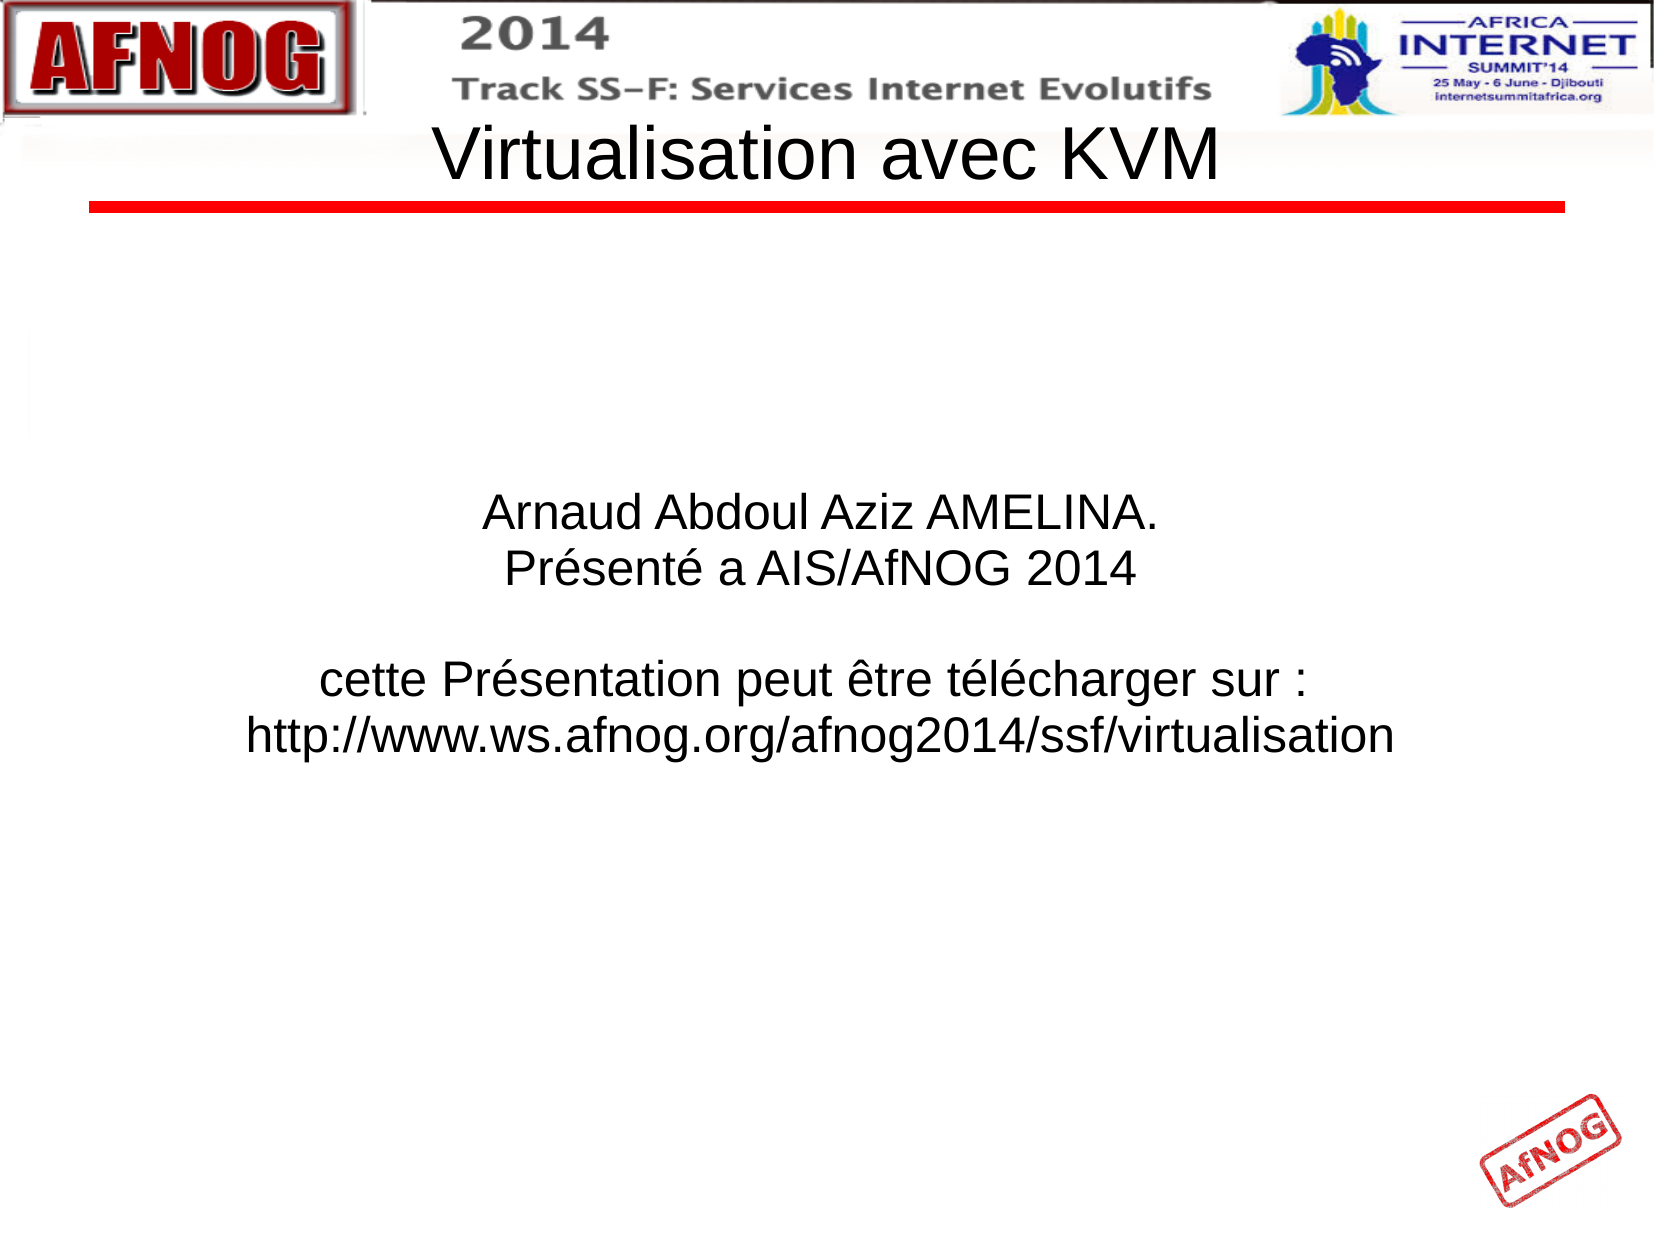

# Virtualisation avec KVM
Arnaud Abdoul Aziz AMELINA.
Présenté a AIS/AfNOG 2014
cette Présentation peut être télécharger sur :
http://www.ws.afnog.org/afnog2014/ssf/virtualisation